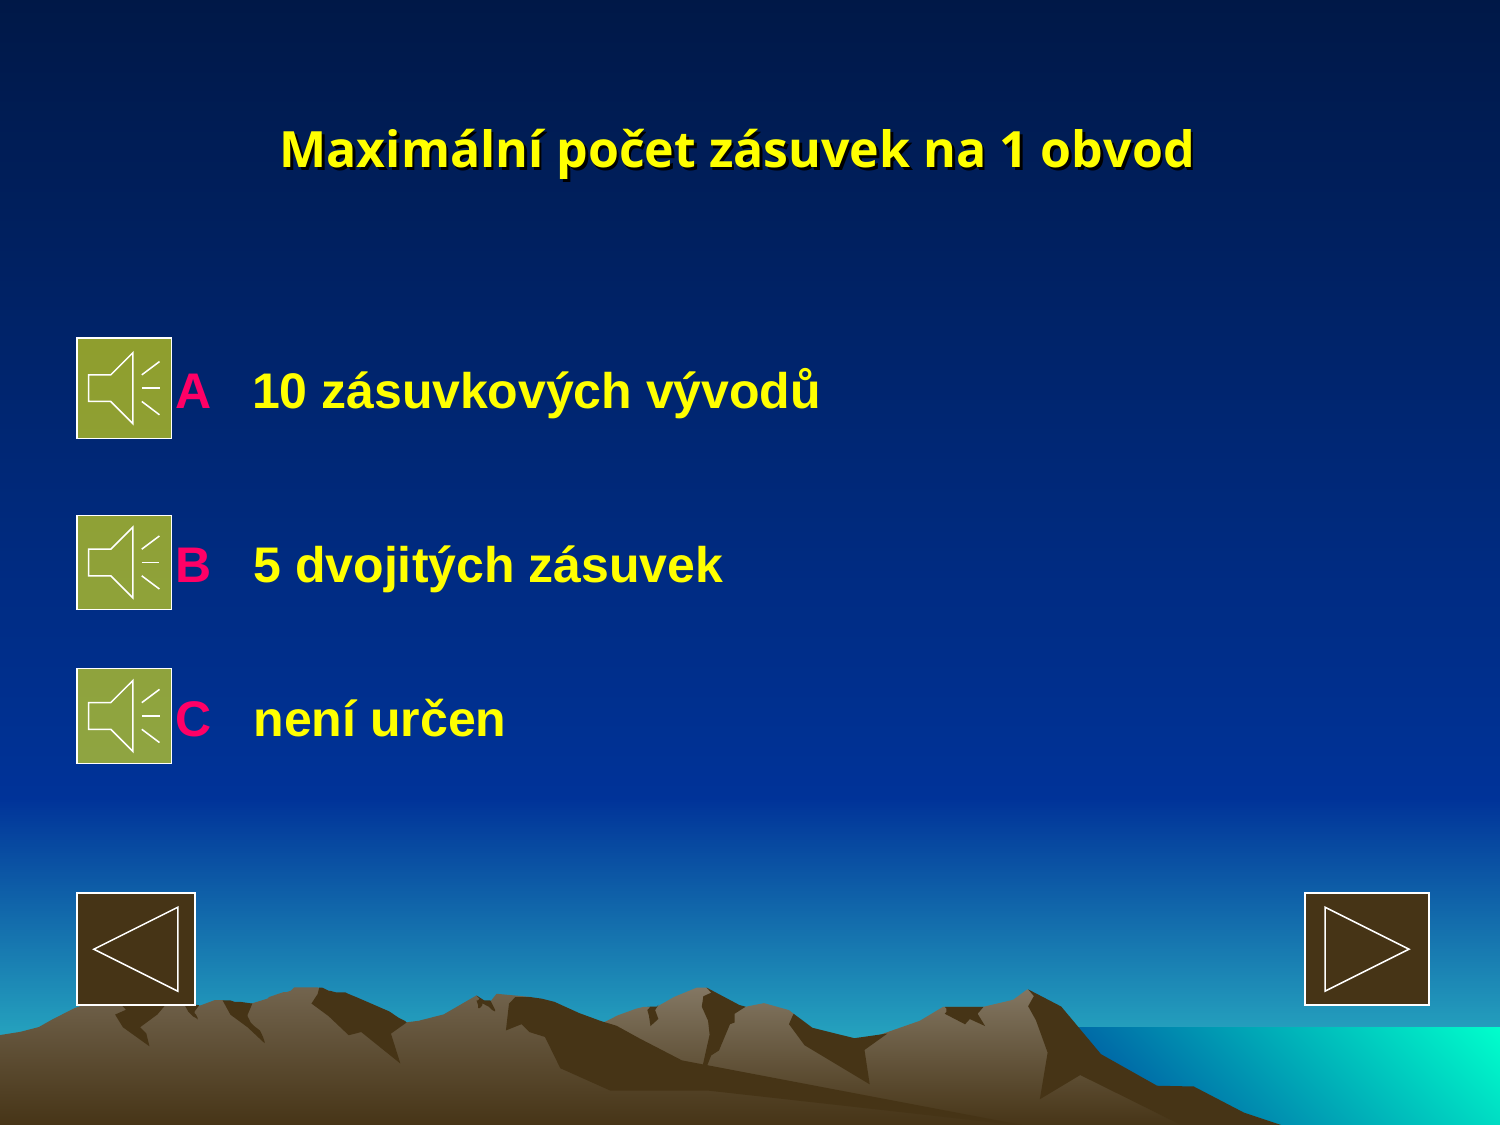

# Maximální počet zásuvek na 1 obvod
 A 10 zásuvkových vývodů
 B 5 dvojitých zásuvek
 C není určen